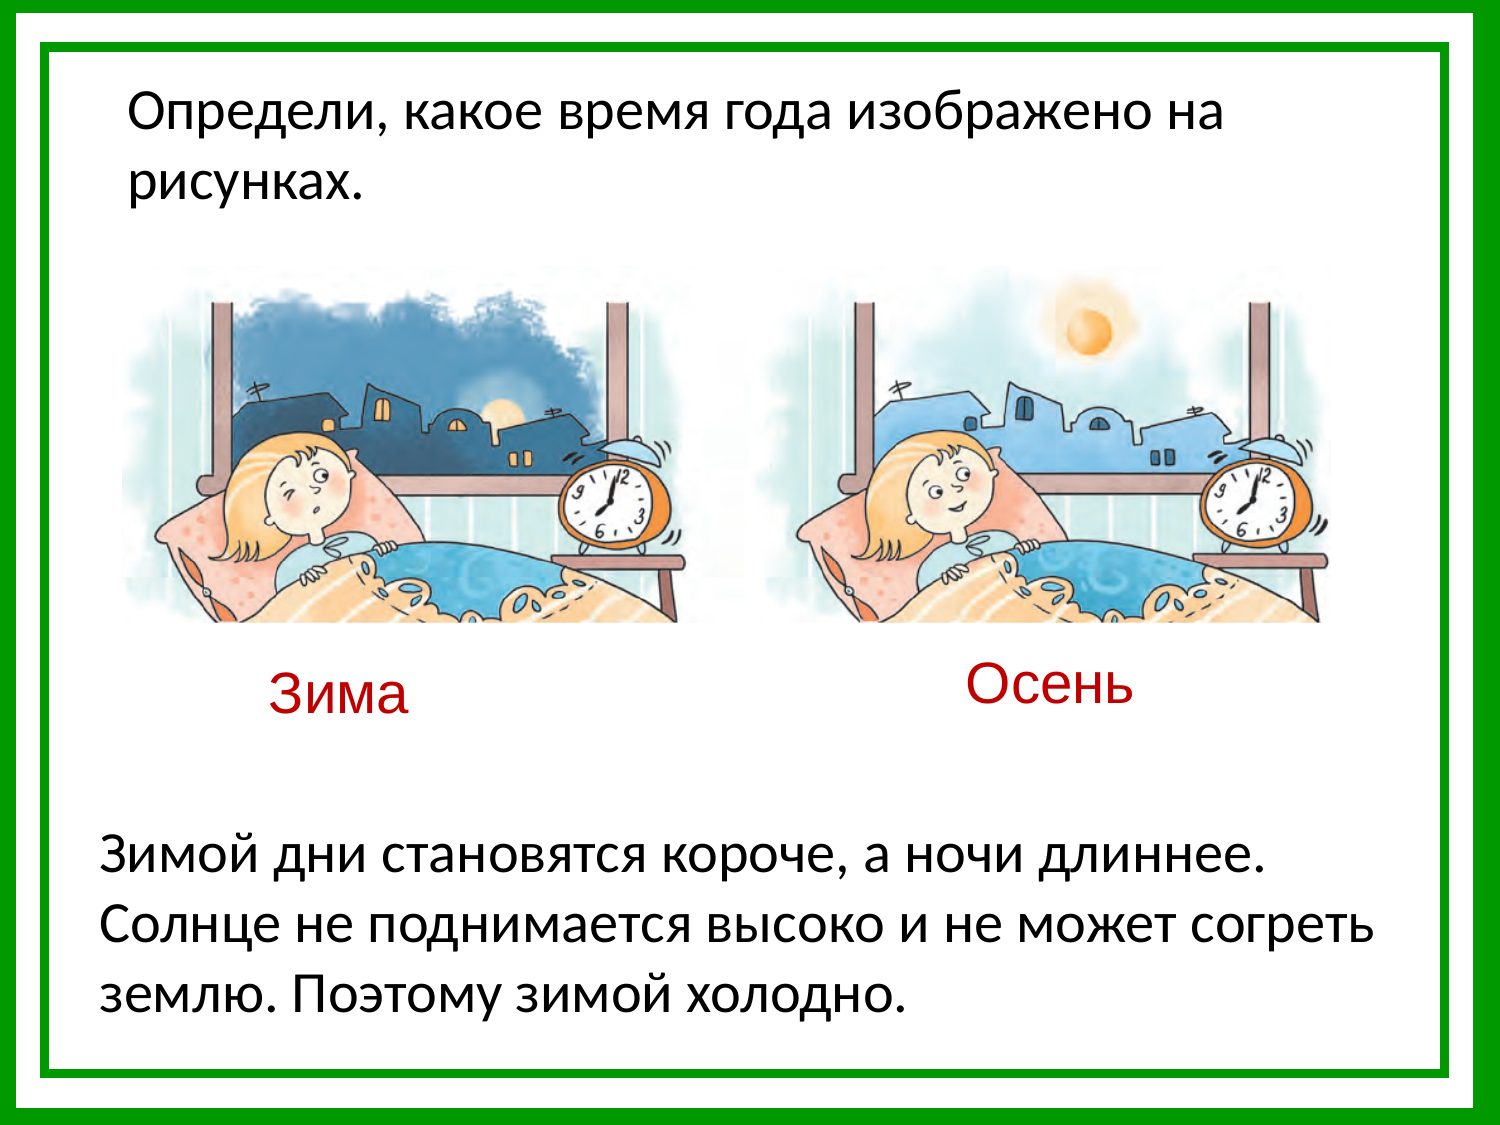

Определи, какое время года изображено на рисунках.
Осень
Зима
Зимой дни становятся короче, а ночи длиннее. Солнце не поднимается высоко и не может согреть землю. Поэтому зимой холодно.